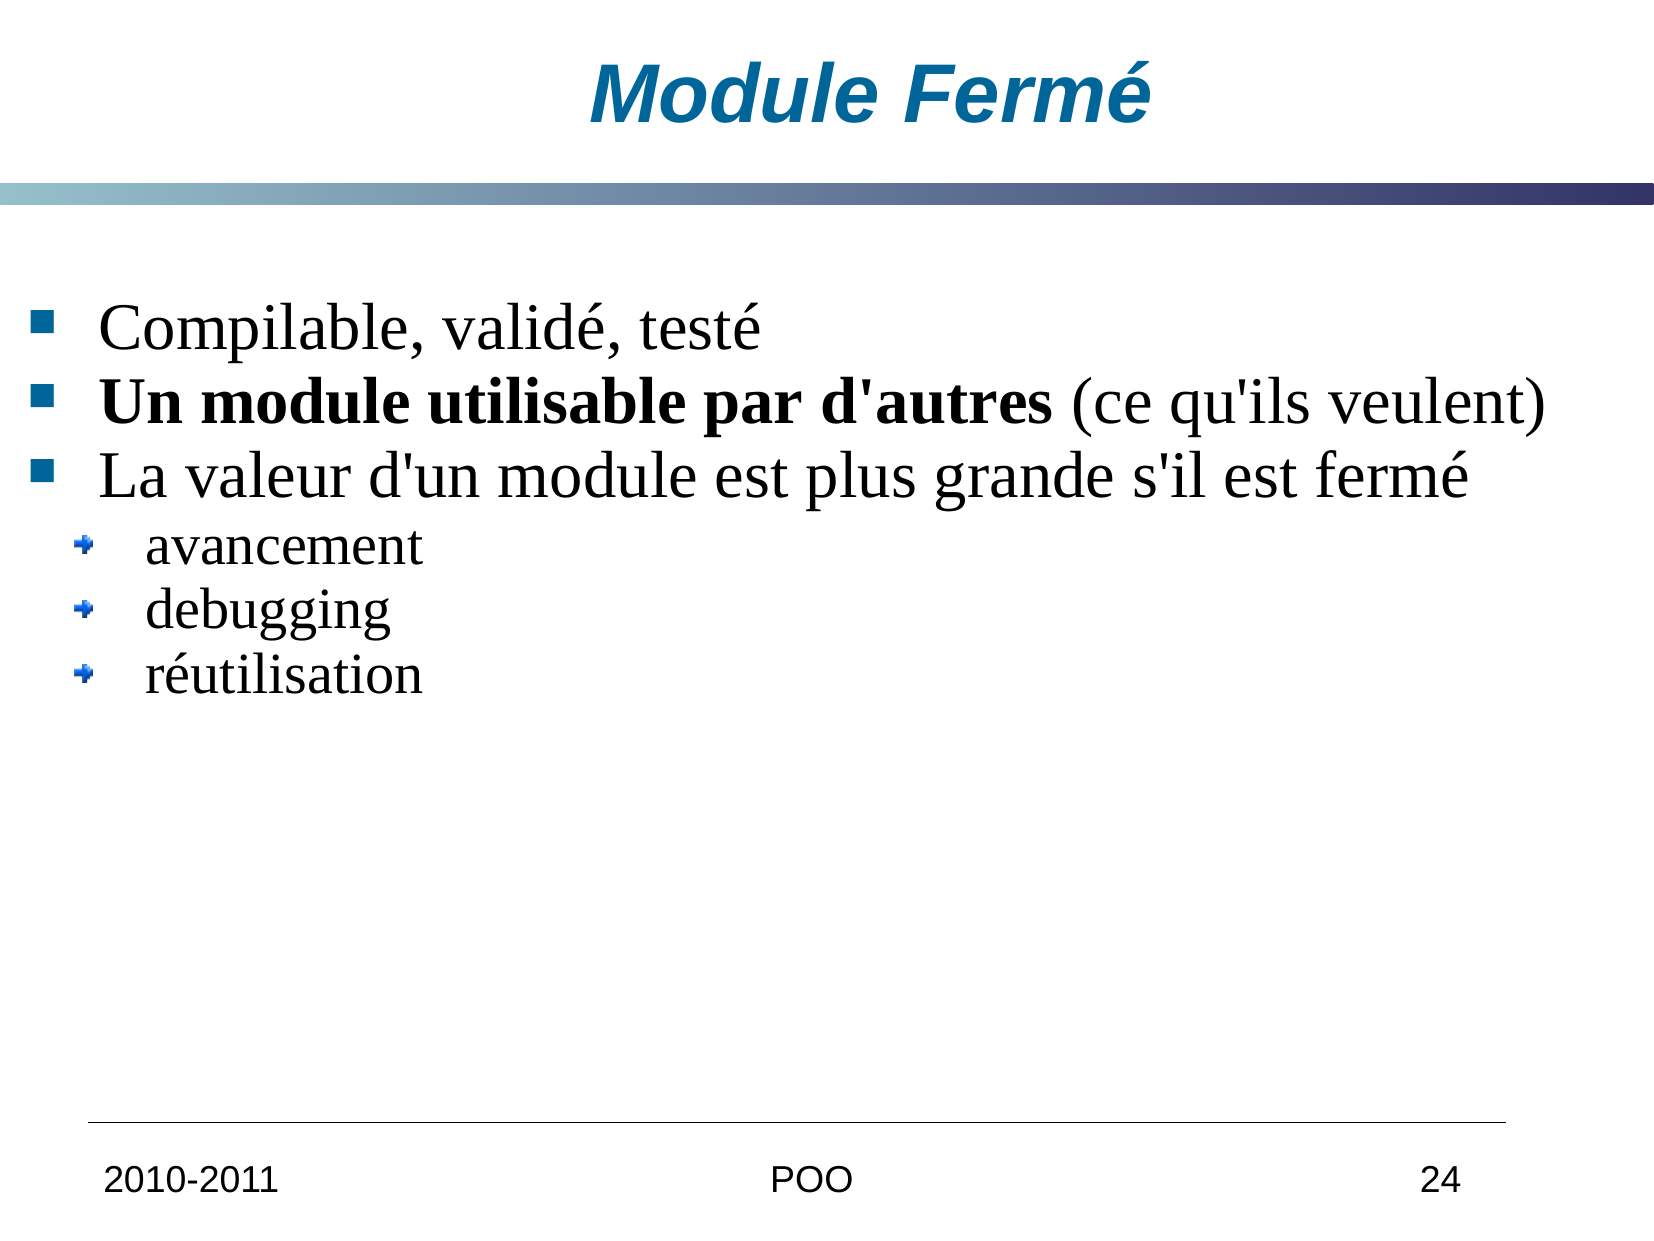

# Module Fermé
Compilable, validé, testé
Un module utilisable par d'autres (ce qu'ils veulent)
La valeur d'un module est plus grande s'il est fermé
avancement
debugging
réutilisation